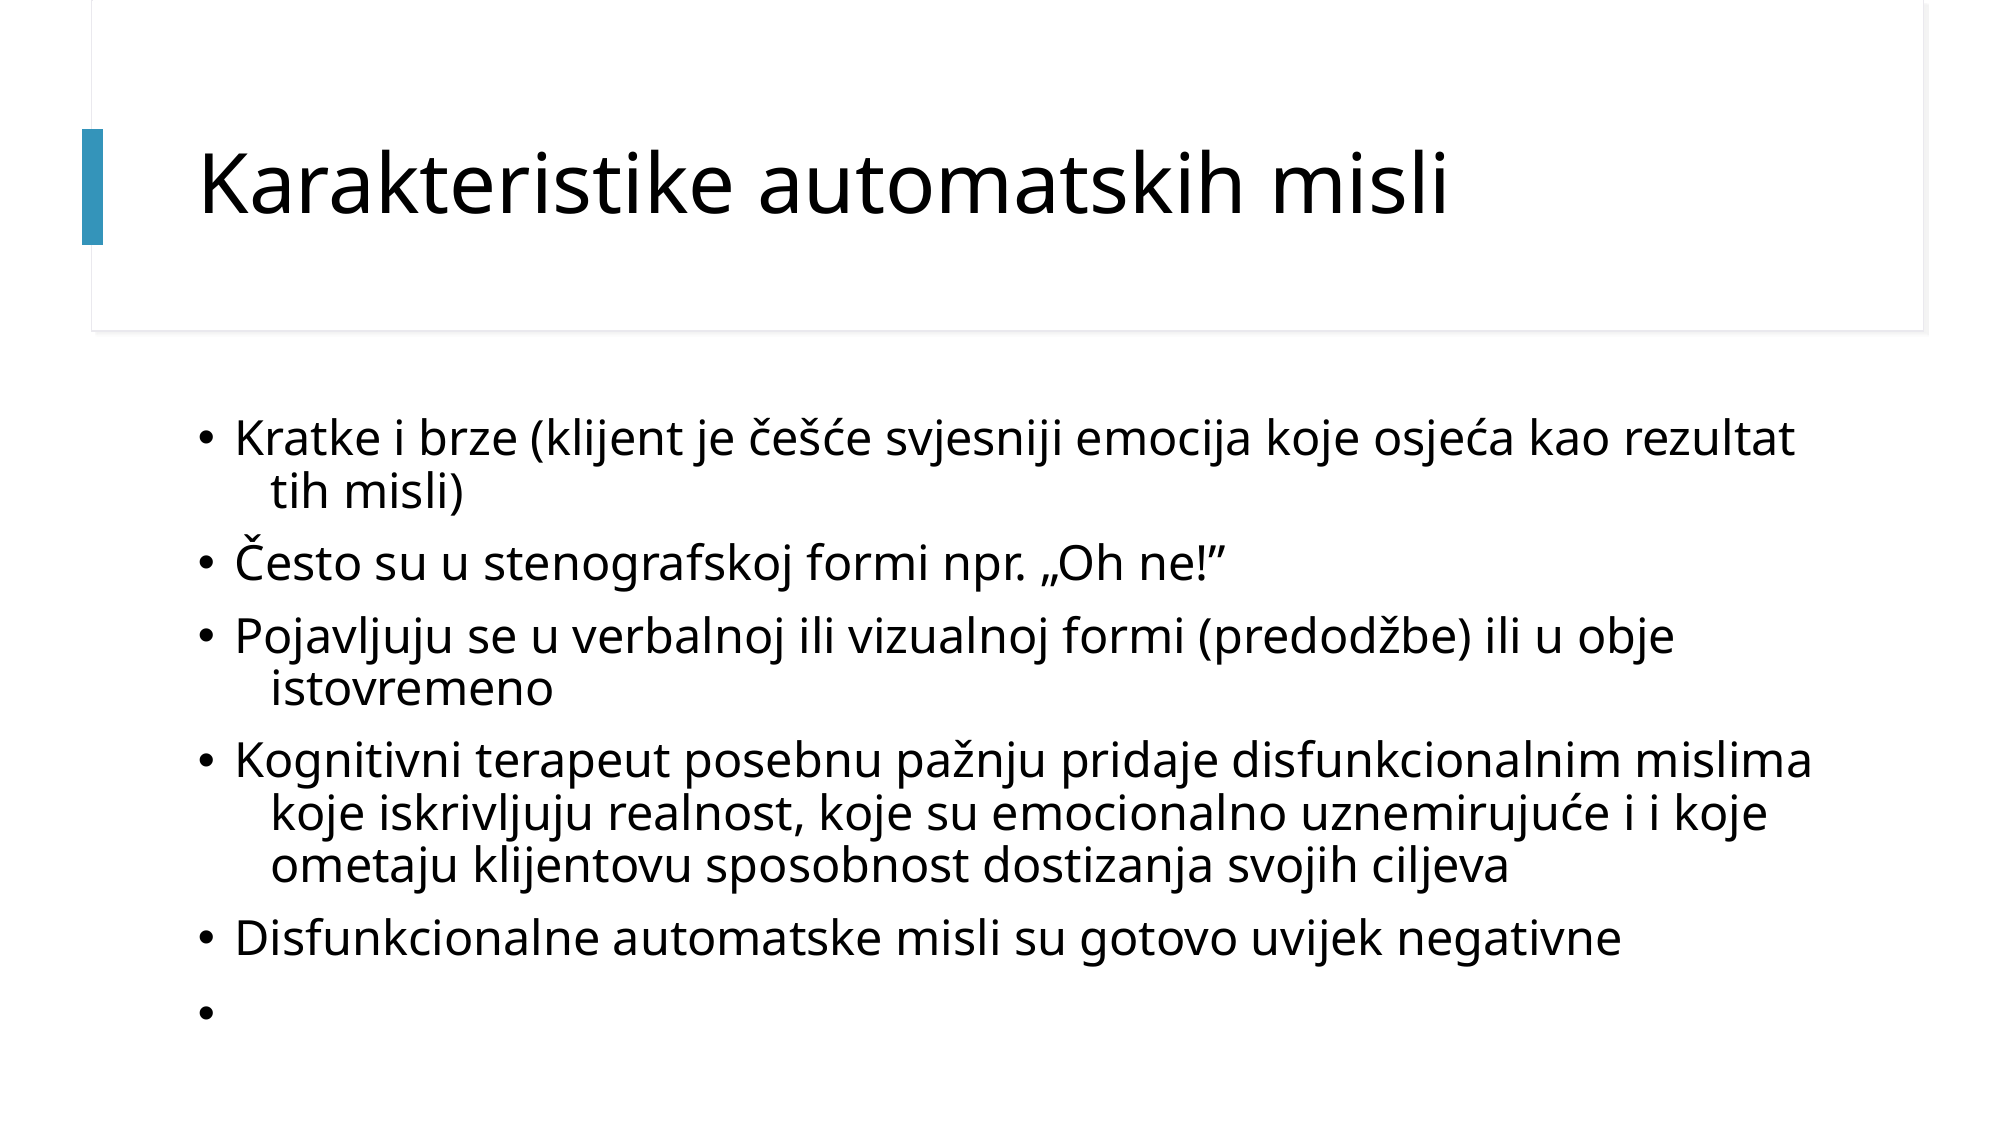

# Karakteristike automatskih misli
Kratke i brze (klijent je češće svjesniji emocija koje osjeća kao rezultat tih misli)
Često su u stenografskoj formi npr. „Oh ne!”
Pojavljuju se u verbalnoj ili vizualnoj formi (predodžbe) ili u obje istovremeno
Kognitivni terapeut posebnu pažnju pridaje disfunkcionalnim mislima koje iskrivljuju realnost, koje su emocionalno uznemirujuće i i koje ometaju klijentovu sposobnost dostizanja svojih ciljeva
Disfunkcionalne automatske misli su gotovo uvijek negativne